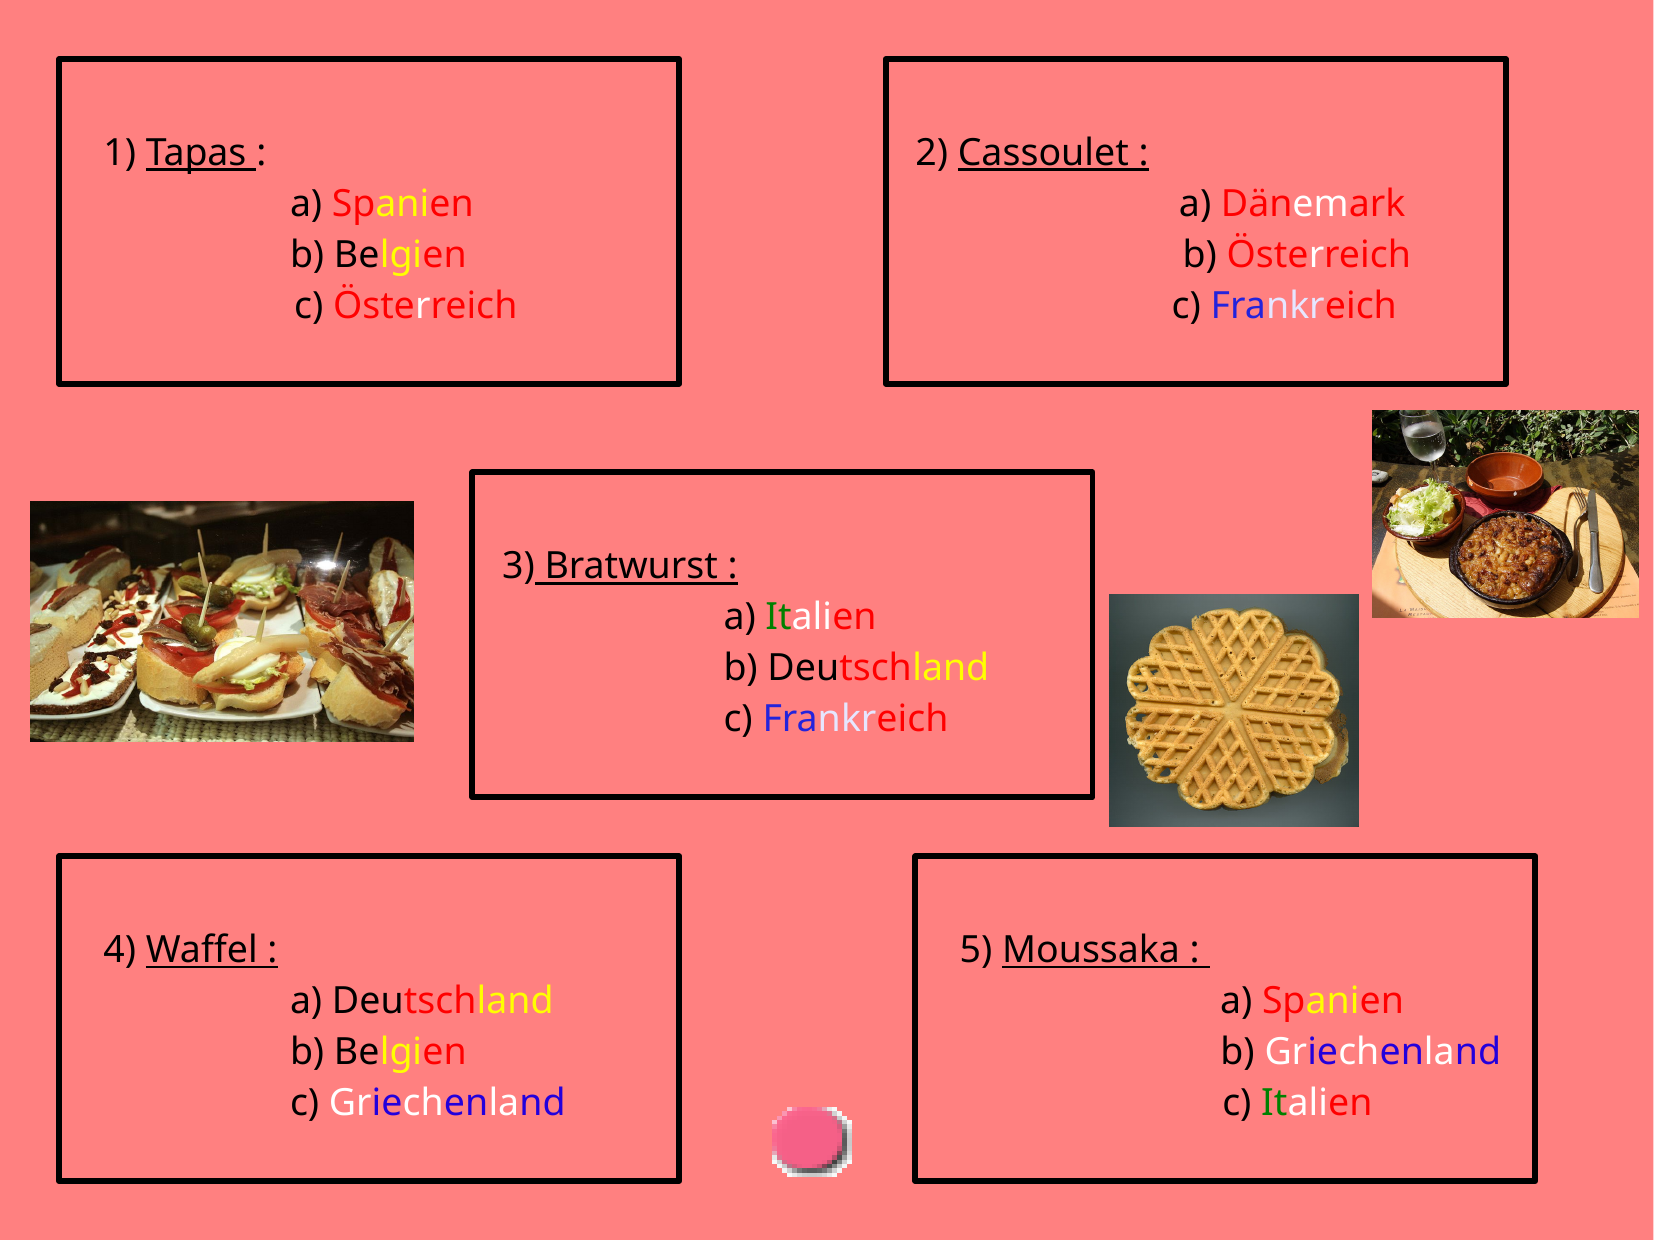

1) Tapas :
		 a) Spanien
		 b) Belgien
	 c) Österreich
2) Cassoulet :
			a) Dänemark
			b) Österreich
			c) Frankreich
	3) Bratwurst :							a) Italien
b) Deutschland
			c) Frankreich
4) Waffel :
		 a) Deutschland
		 b) Belgien
		 c) Griechenland
5) Moussaka :
			a) Spanien
			b) Griechenland
			c) Italien